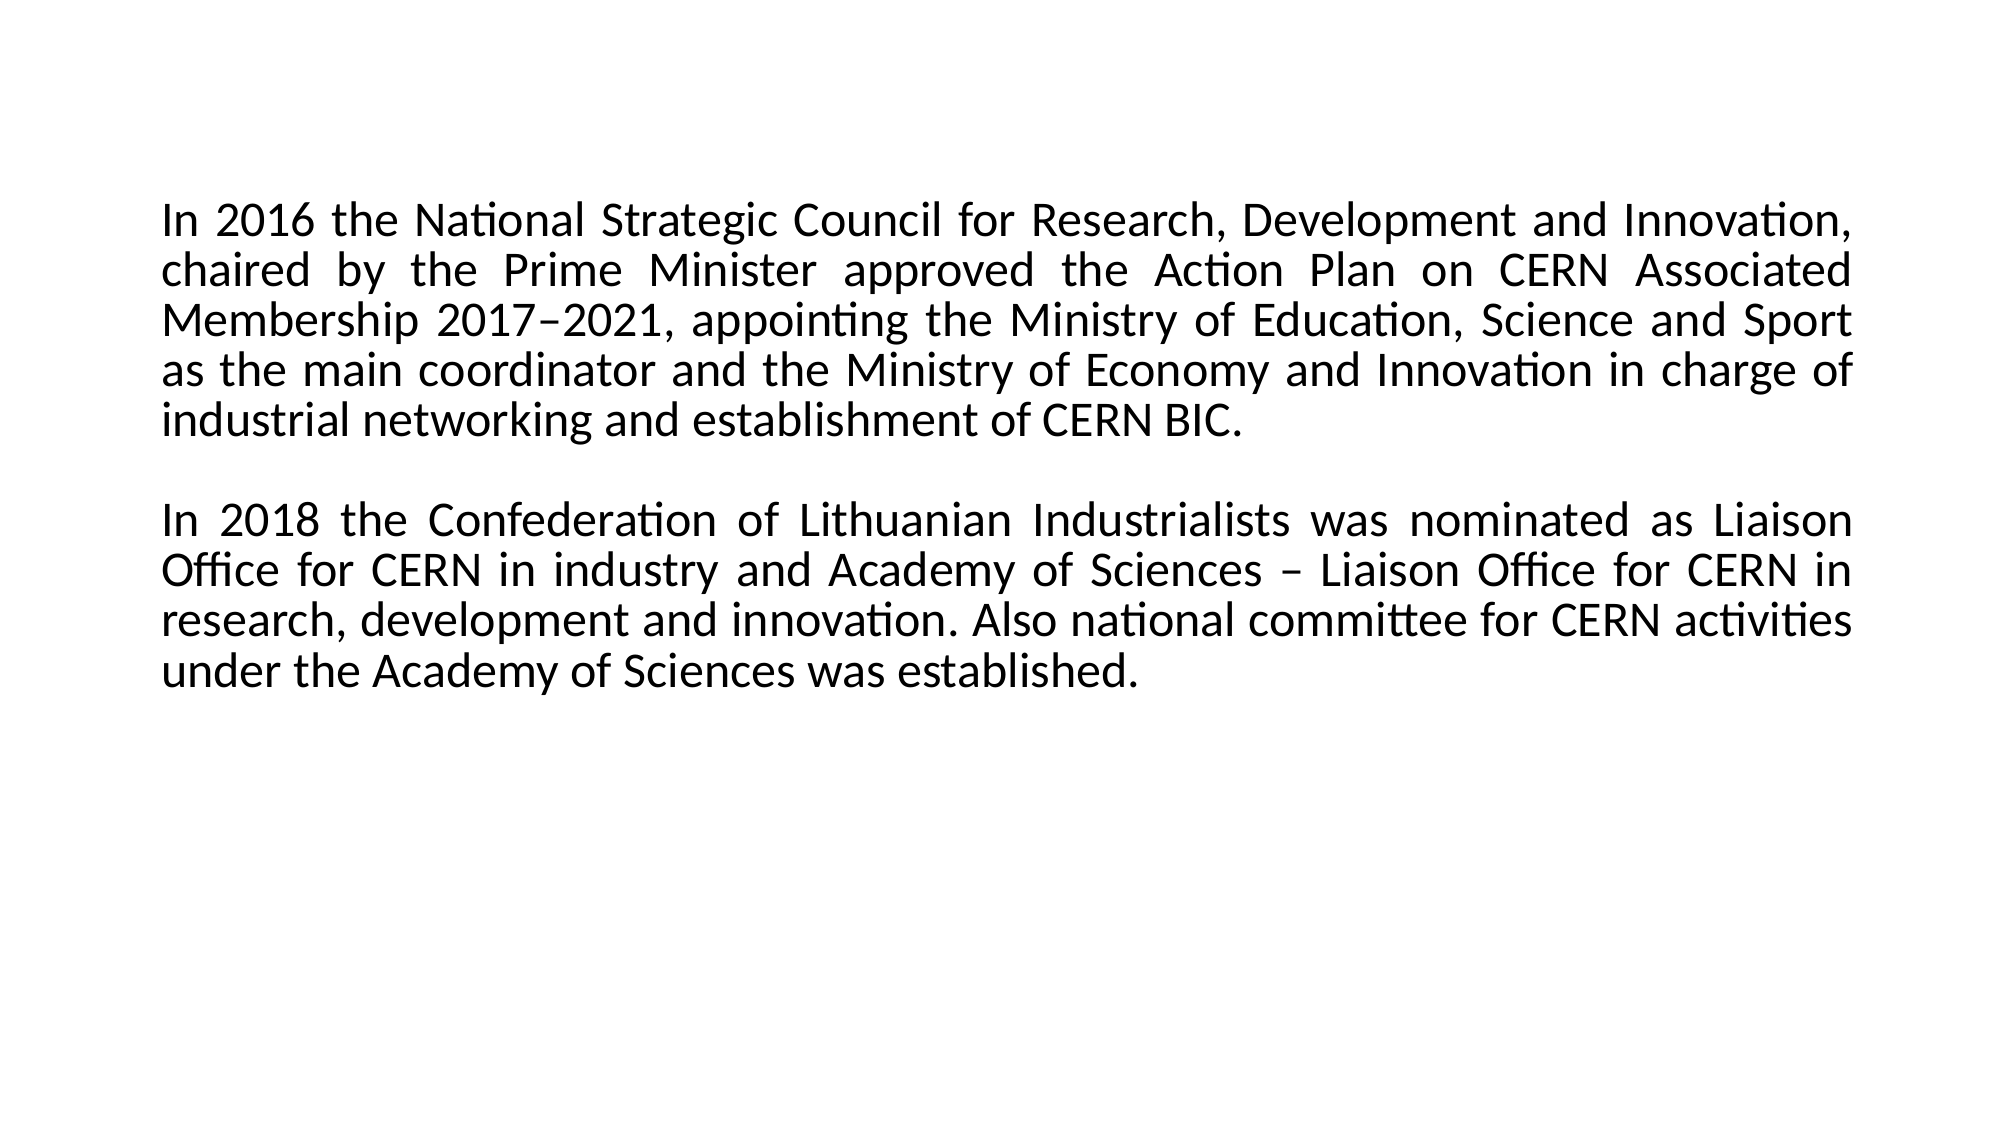

In 2016 the National Strategic Council for Research, Development and Innovation, chaired by the Prime Minister approved the Action Plan on CERN Associated Membership 2017–2021, appointing the Ministry of Education, Science and Sport as the main coordinator and the Ministry of Economy and Innovation in charge of industrial networking and establishment of CERN BIC.
In 2018 the Confederation of Lithuanian Industrialists was nominated as Liaison Office for CERN in industry and Academy of Sciences – Liaison Office for CERN in research, development and innovation. Also national committee for CERN activities under the Academy of Sciences was established.